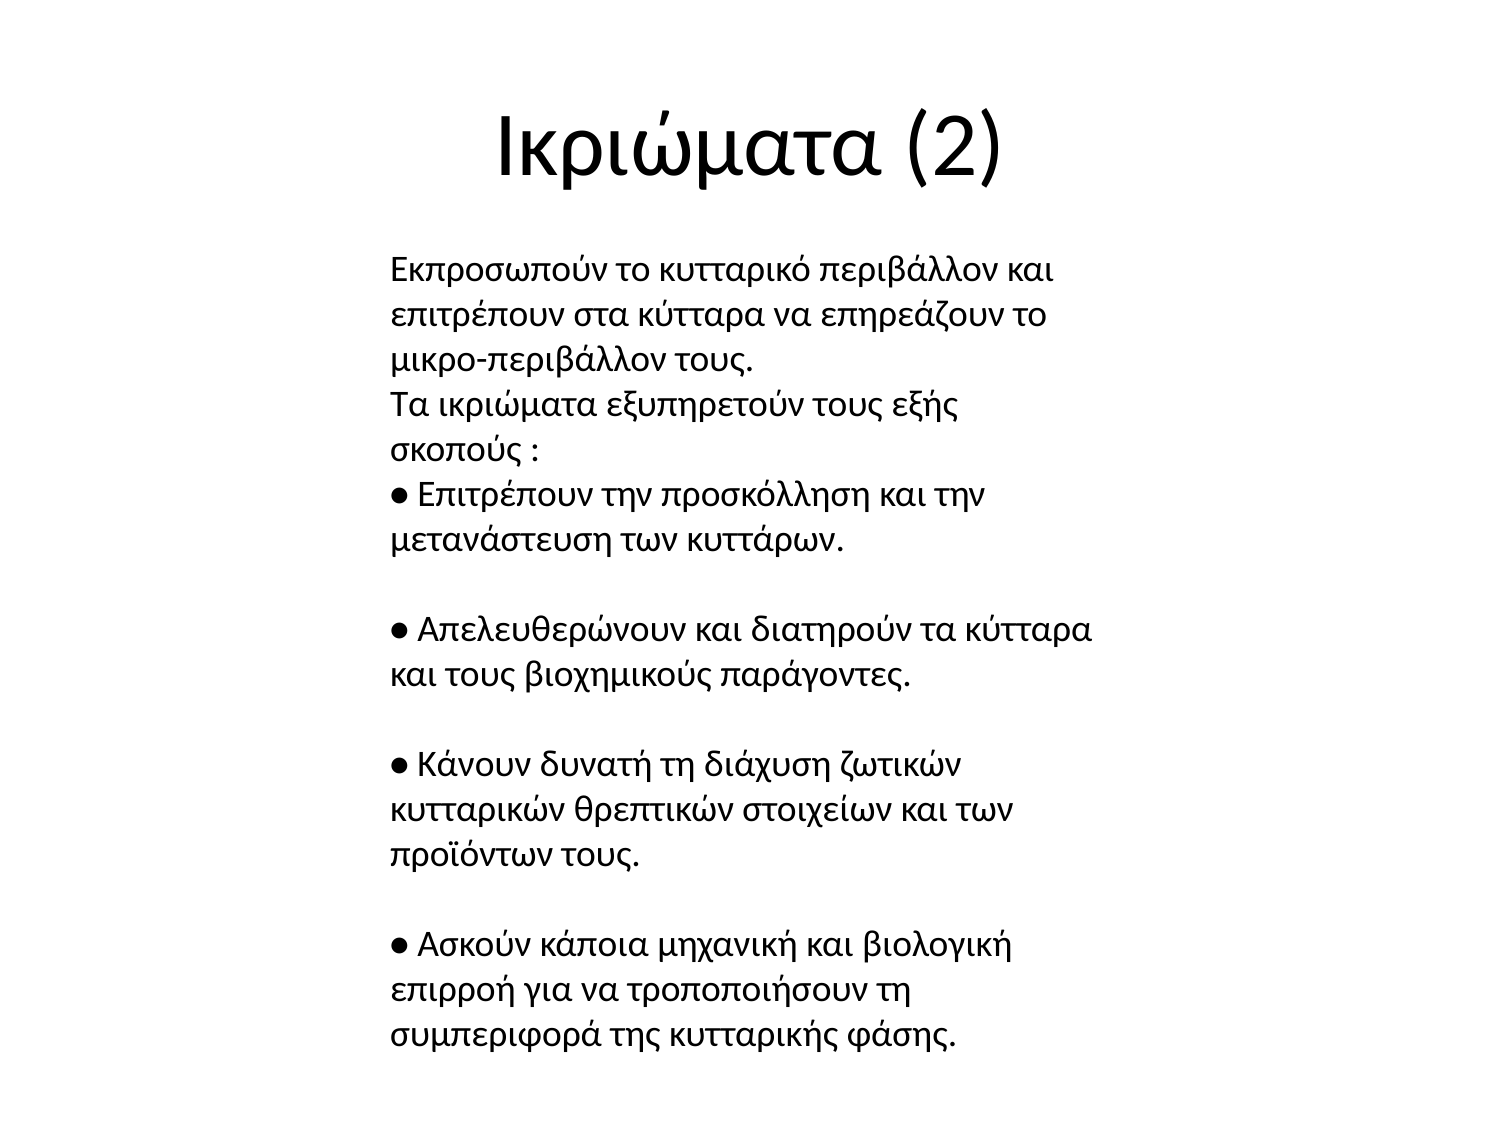

# Ικριώματα (2)
Εκπροσωπούν το κυτταρικό περιβάλλον και επιτρέπουν στα κύτταρα να επηρεάζουν το μικρο-περιβάλλον τους.
Τα ικριώματα εξυπηρετούν τους εξής σκοπούς :
• Επιτρέπουν την προσκόλληση και την μετανάστευση των κυττάρων.
• Απελευθερώνουν και διατηρούν τα κύτταρα και τους βιοχημικούς παράγοντες.
• Κάνουν δυνατή τη διάχυση ζωτικών κυτταρικών θρεπτικών στοιχείων και των προϊόντων τους.
• Ασκούν κάποια μηχανική και βιολογική επιρροή για να τροποποιήσουν τη συμπεριφορά της κυτταρικής φάσης.